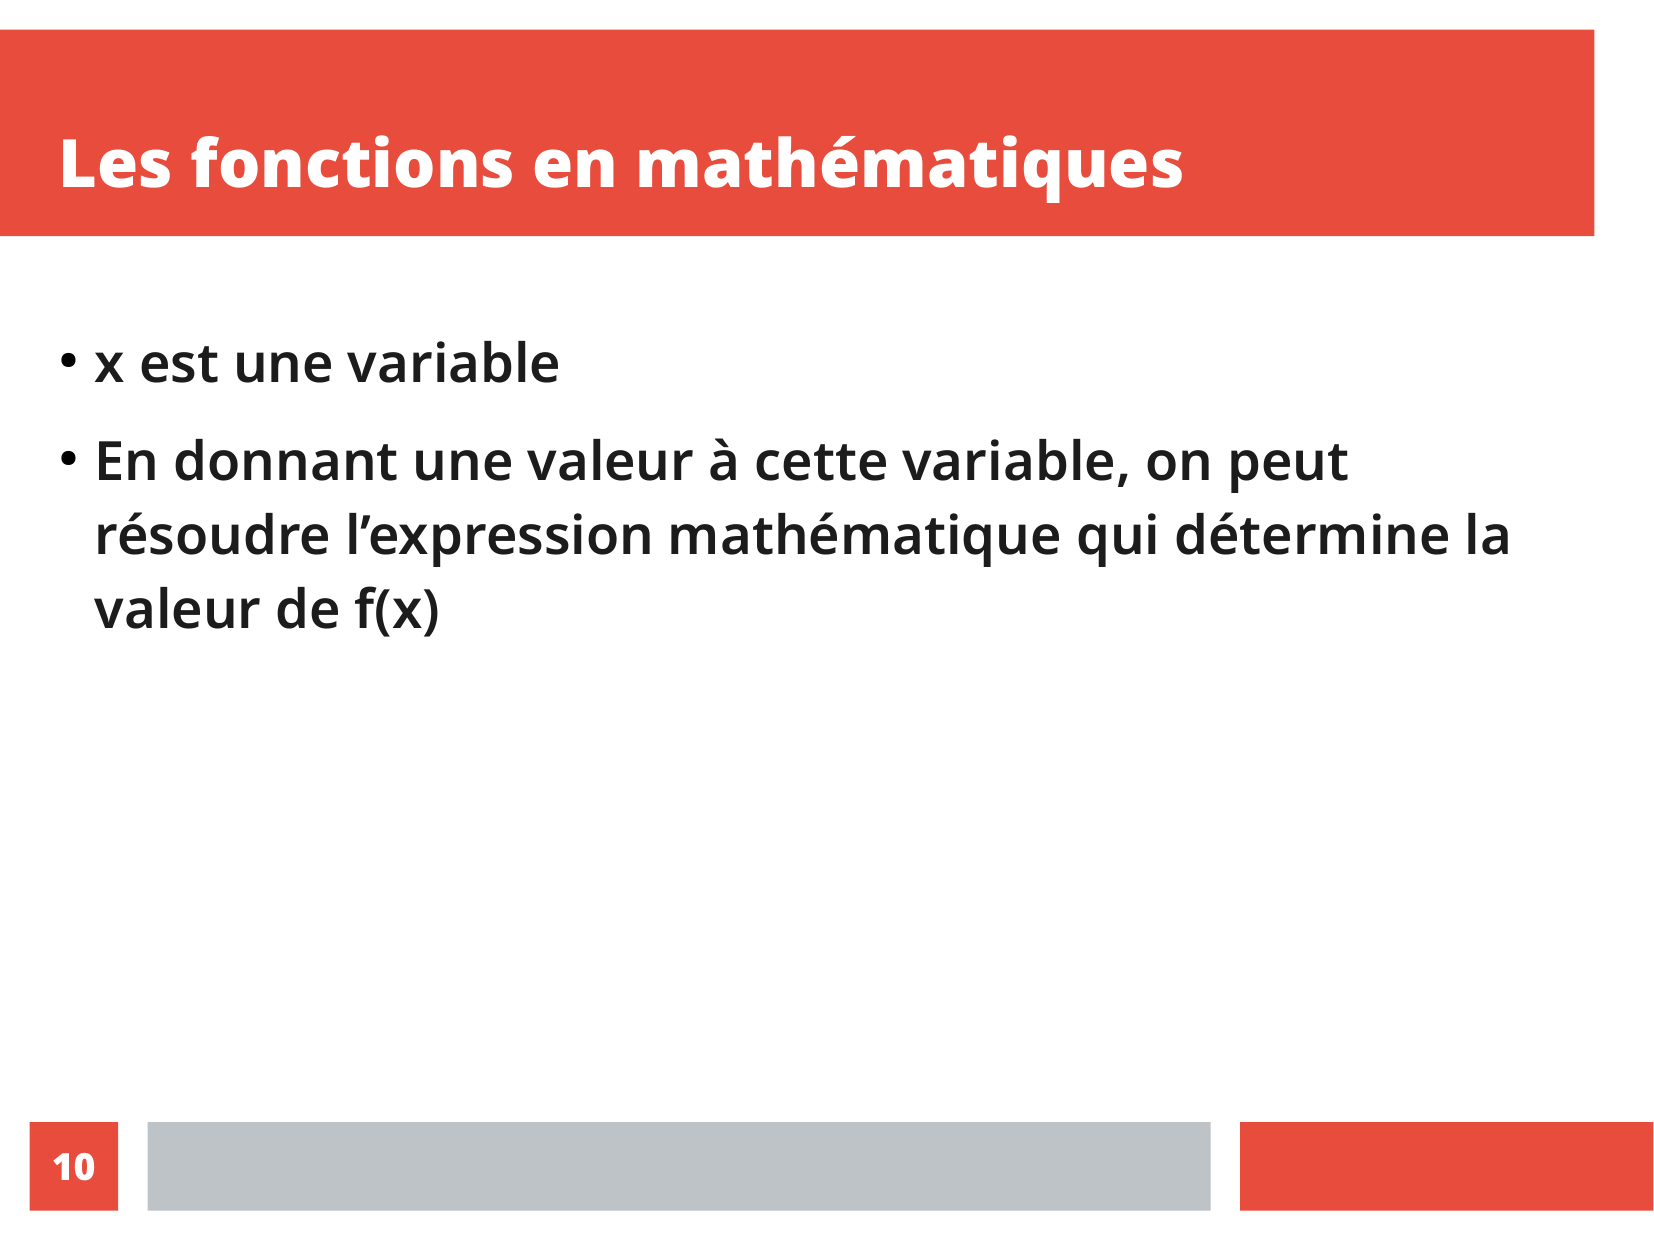

# Les fonctions en mathématiques
x est une variable
En donnant une valeur à cette variable, on peut résoudre l’expression mathématique qui détermine la valeur de f(x)
10